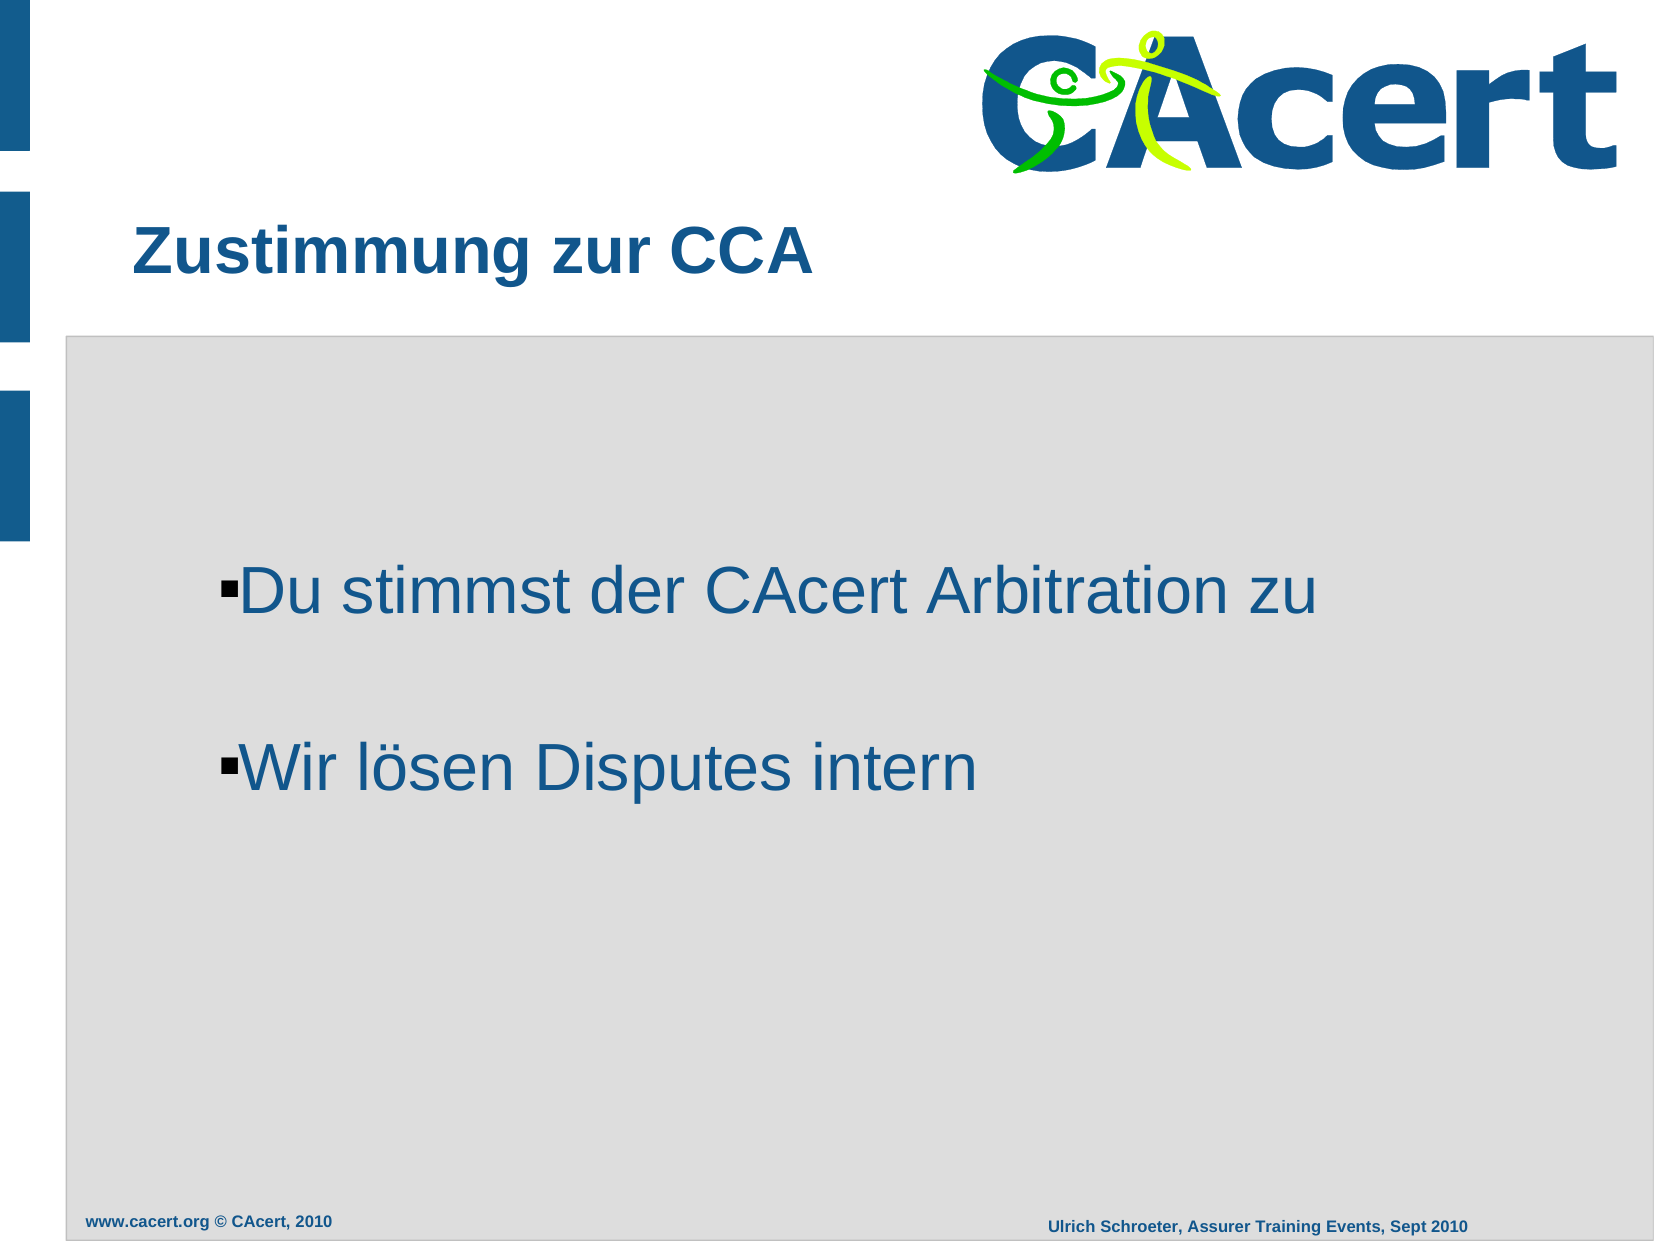

Zustimmung zur CCA
Du stimmst der CAcert Arbitration zu
Wir lösen Disputes intern